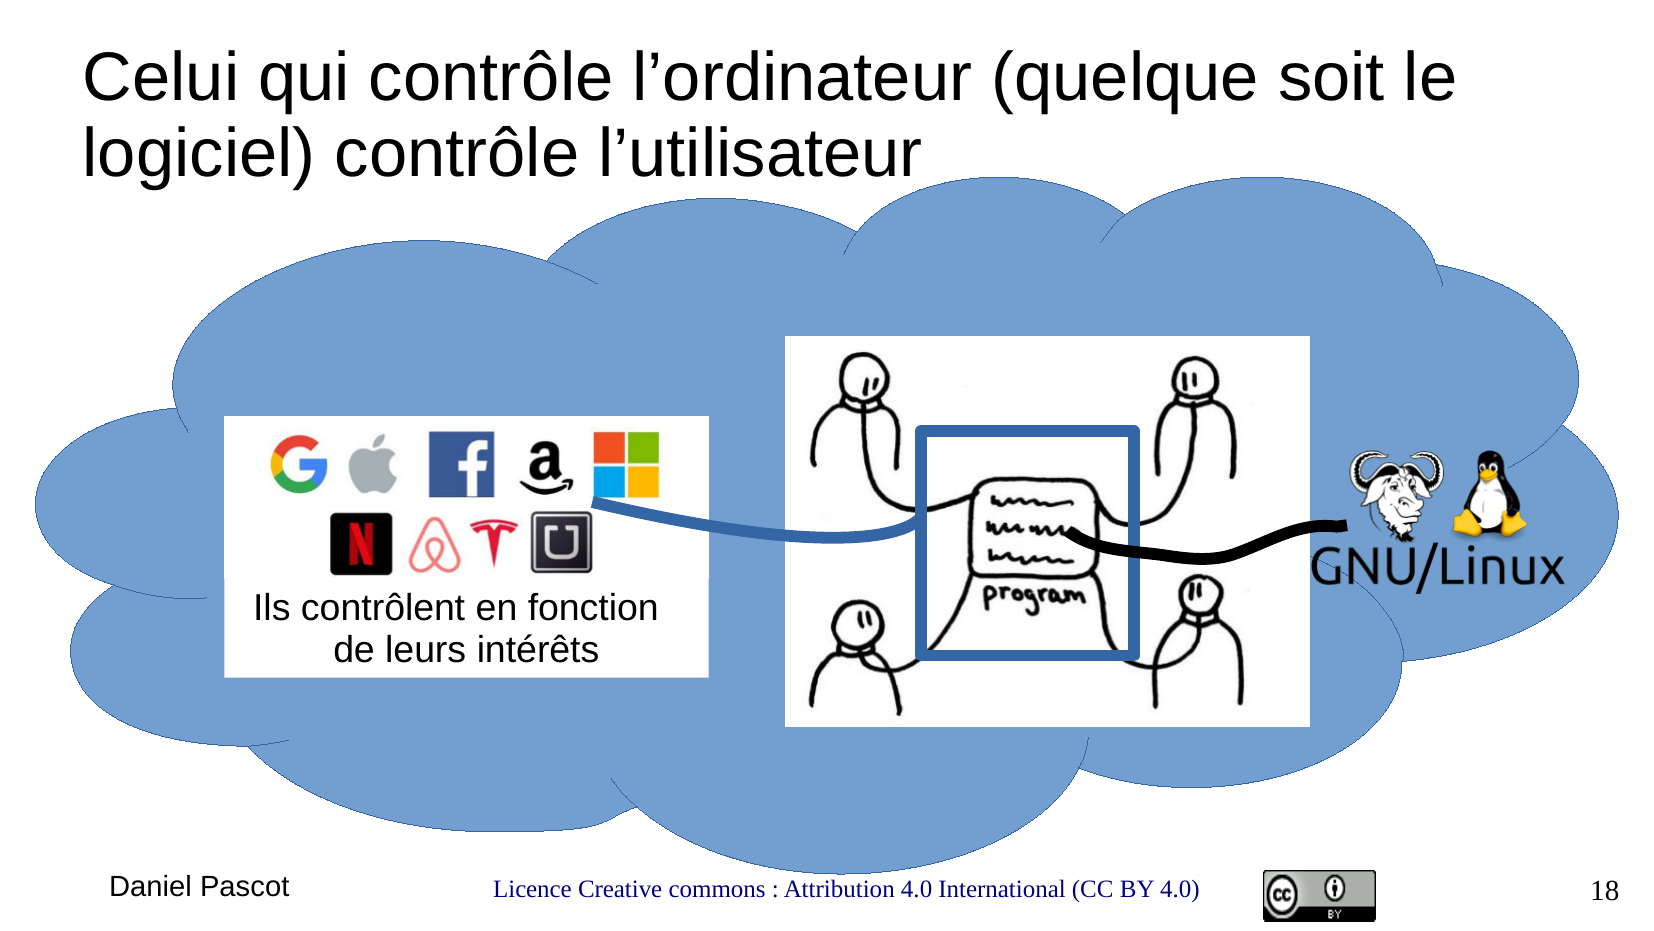

# Celui qui contrôle l’ordinateur (quelque soit le logiciel) contrôle l’utilisateur
Ils contrôlent en fonction de leurs intérêts
18